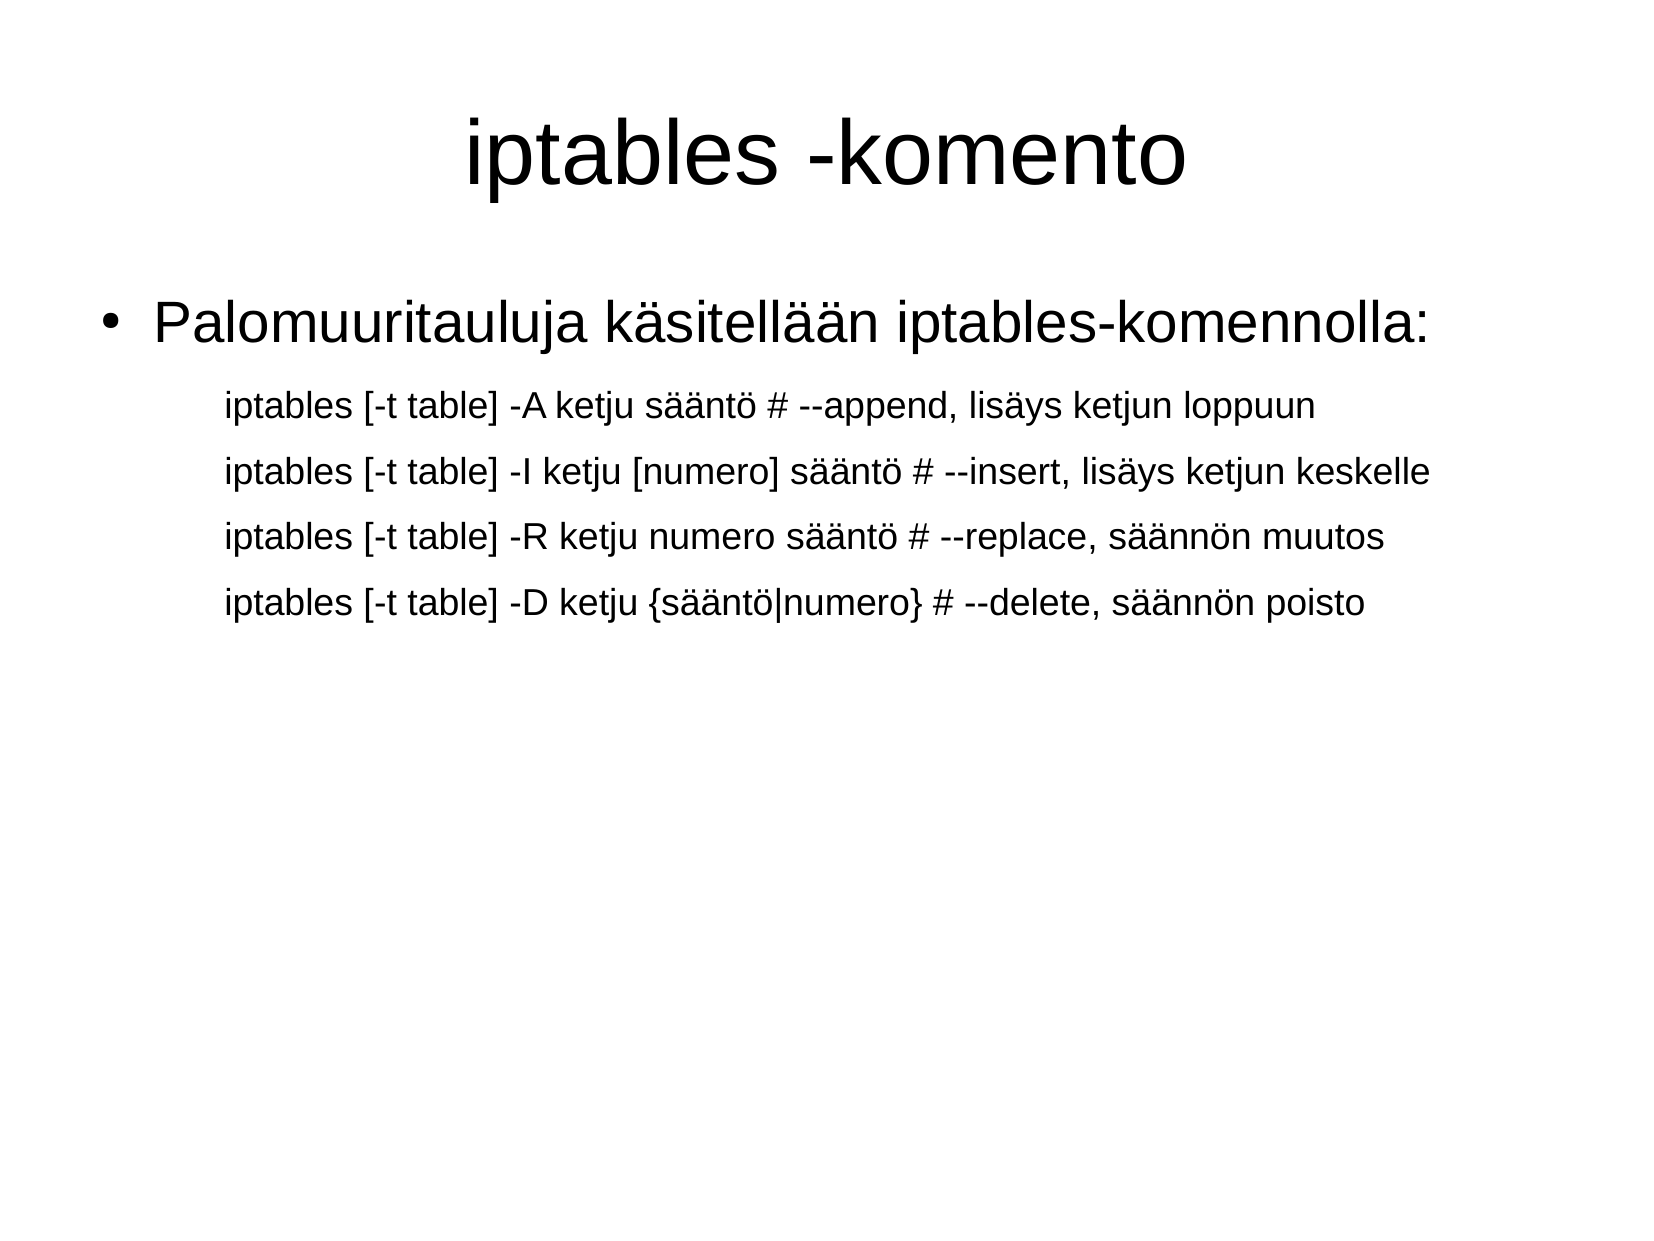

# iptables -komento
Palomuuritauluja käsitellään iptables-komennolla:
iptables [-t table] -A ketju sääntö # --append, lisäys ketjun loppuun
iptables [-t table] -I ketju [numero] sääntö # --insert, lisäys ketjun keskelle
iptables [-t table] -R ketju numero sääntö # --replace, säännön muutos
iptables [-t table] -D ketju {sääntö|numero} # --delete, säännön poisto